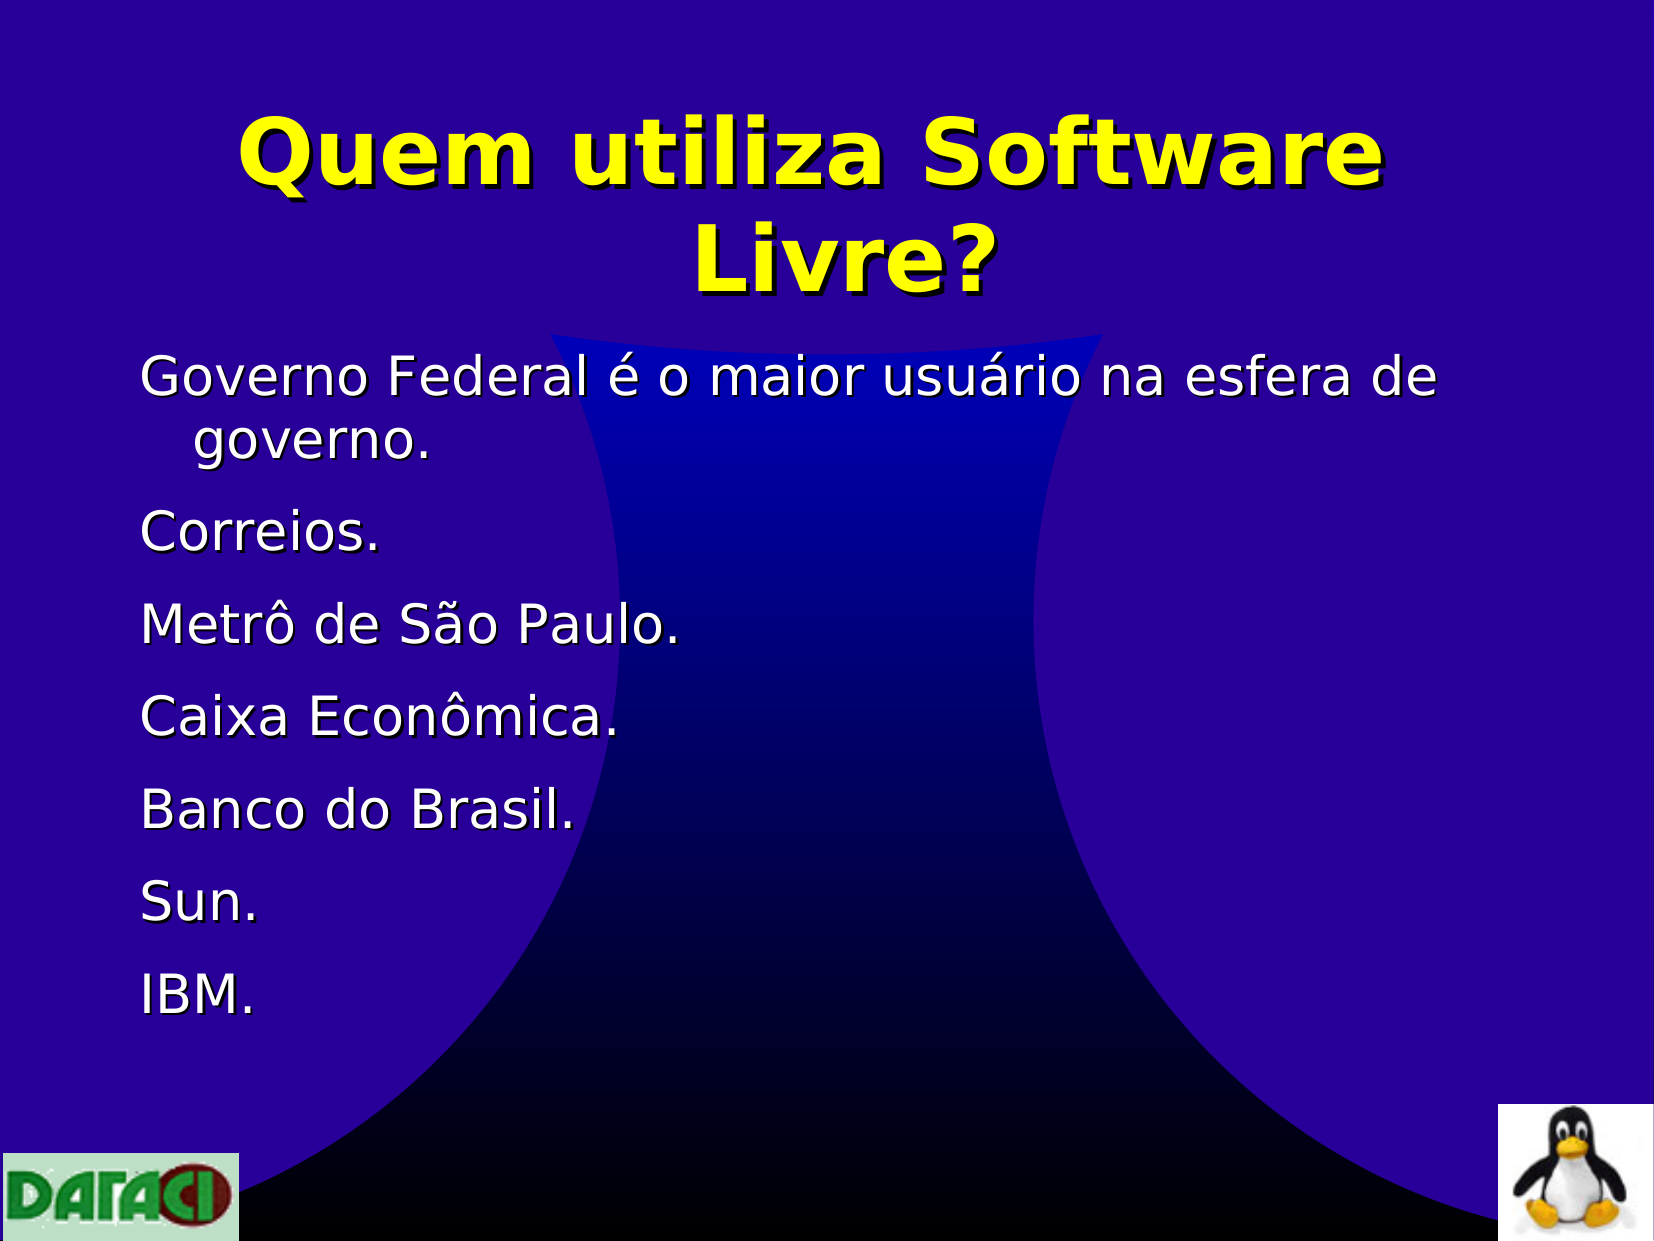

# Quem utiliza Software Livre?
Governo Federal é o maior usuário na esfera de governo.
Correios.
Metrô de São Paulo.
Caixa Econômica.
Banco do Brasil.
Sun.
IBM.